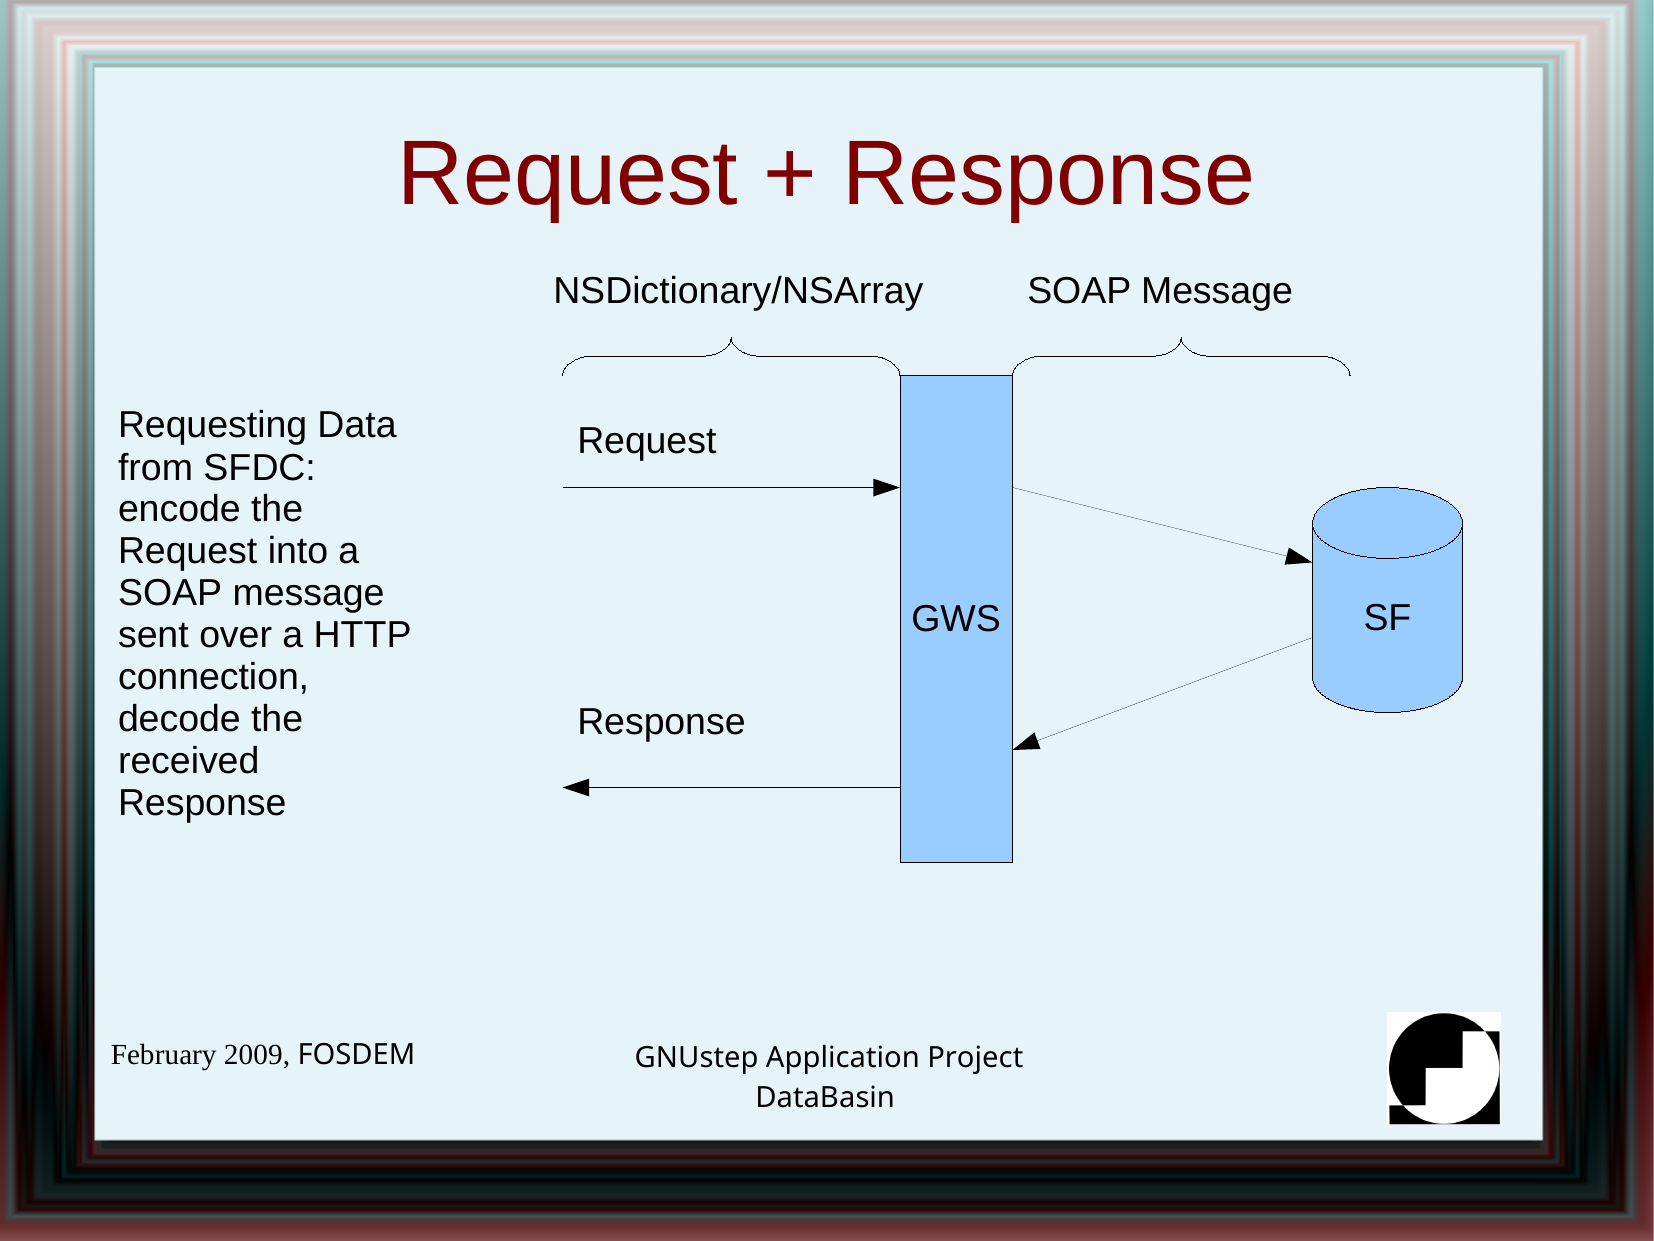

# Request + Response
NSDictionary/NSArray
SOAP Message
Requesting Data from SFDC: encode the Request into a SOAP message sent over a HTTP connection, decode the received Response
GWS
Request
SF
Response